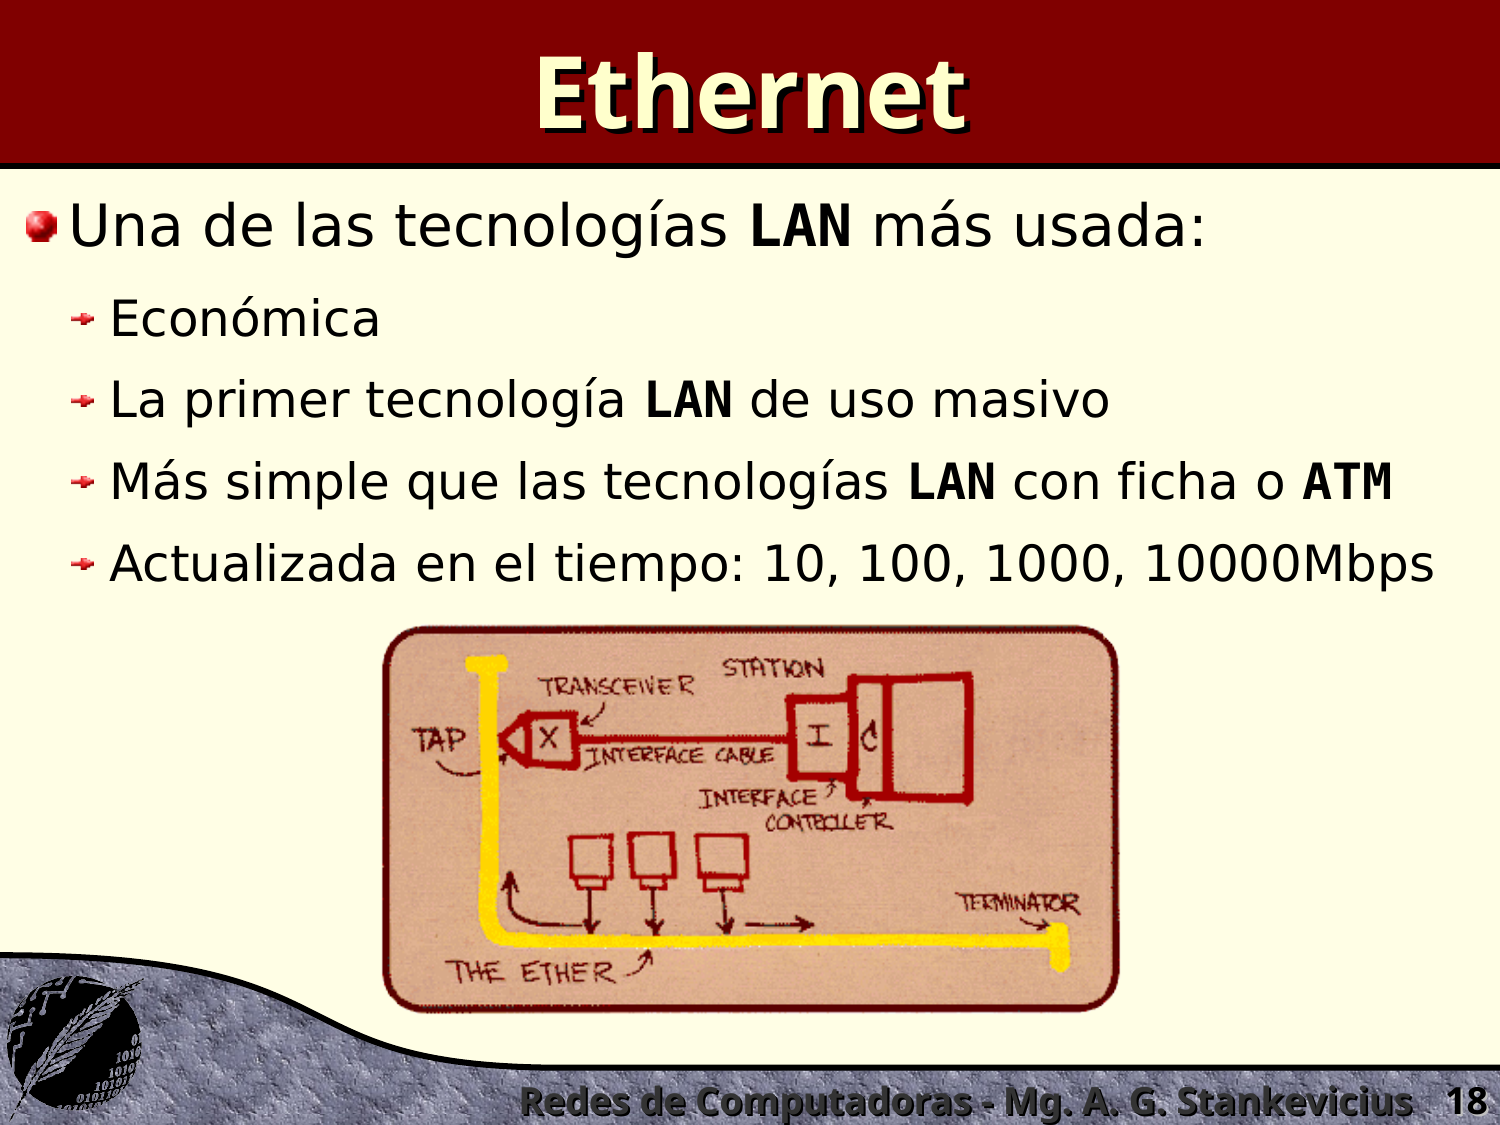

# Ethernet
Una de las tecnologías LAN más usada:
Económica
La primer tecnología LAN de uso masivo
Más simple que las tecnologías LAN con ficha o ATM
Actualizada en el tiempo: 10, 100, 1000, 10000Mbps
18